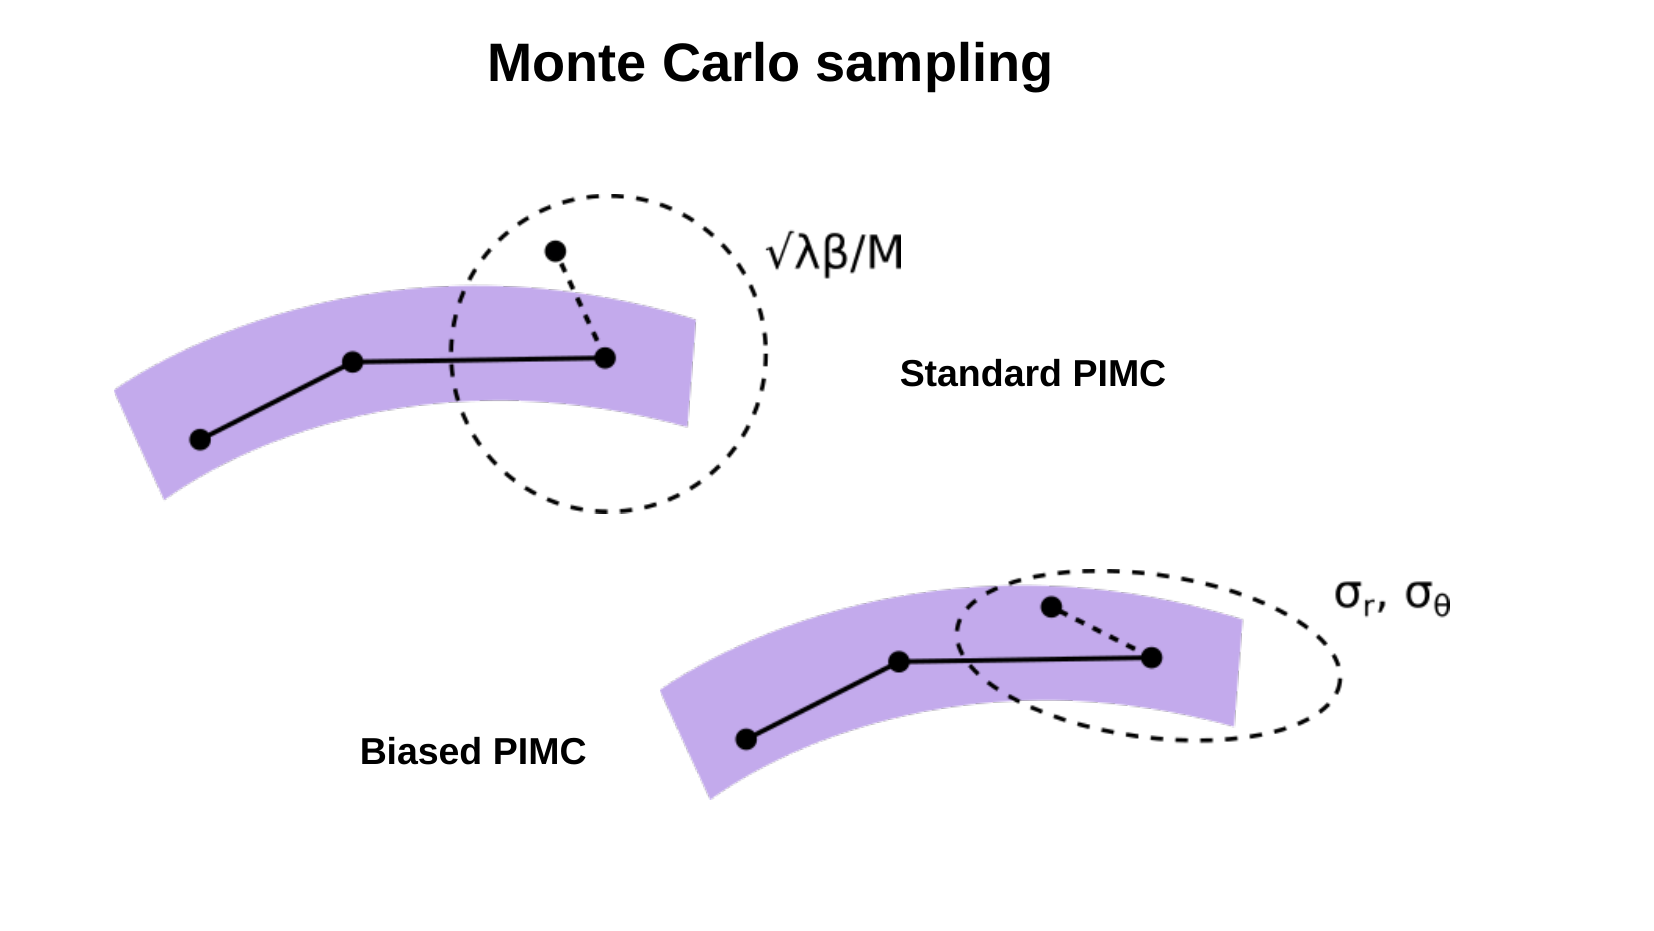

# Monte Carlo sampling
Standard PIMC
Biased PIMC